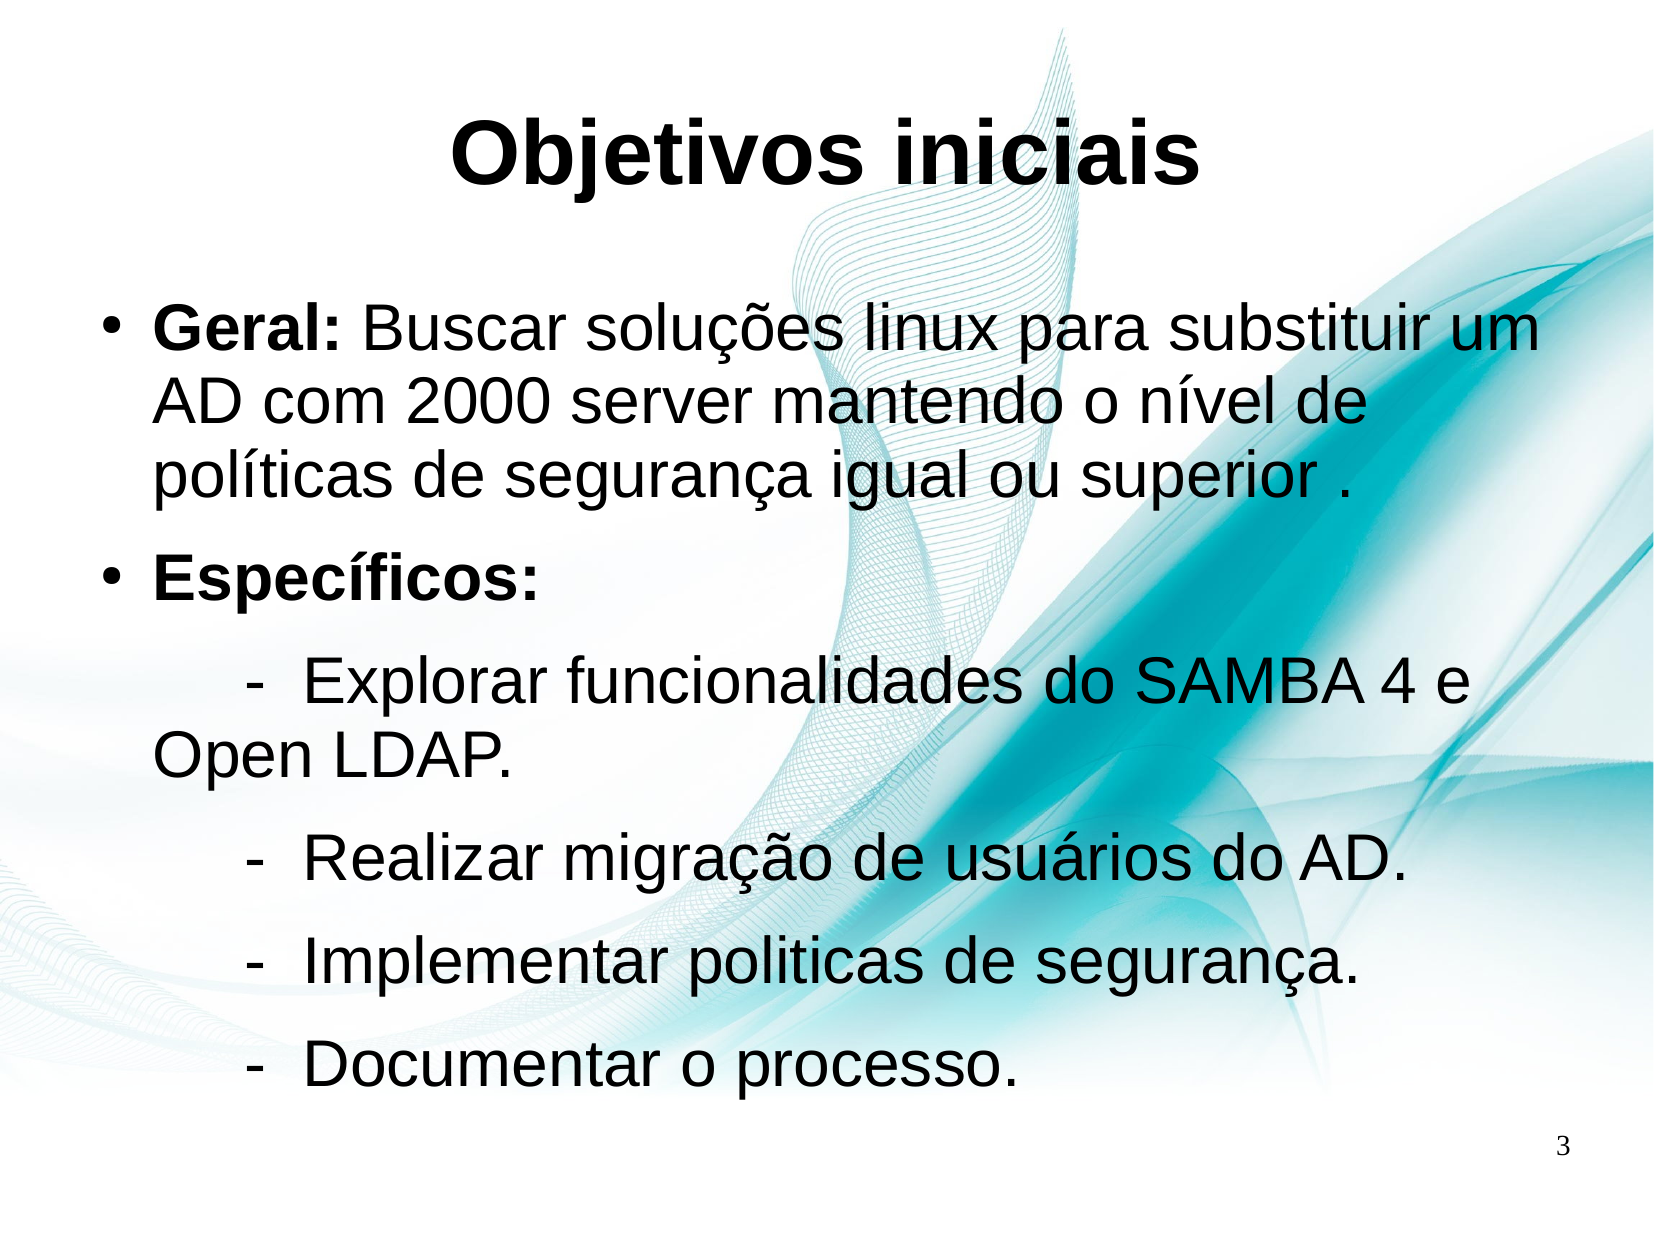

# Objetivos iniciais
Geral: Buscar soluções linux para substituir um AD com 2000 server mantendo o nível de políticas de segurança igual ou superior .
Específicos:
 - Explorar funcionalidades do SAMBA 4 e Open LDAP.
 - Realizar migração de usuários do AD.
 - Implementar politicas de segurança.
 - Documentar o processo.
3